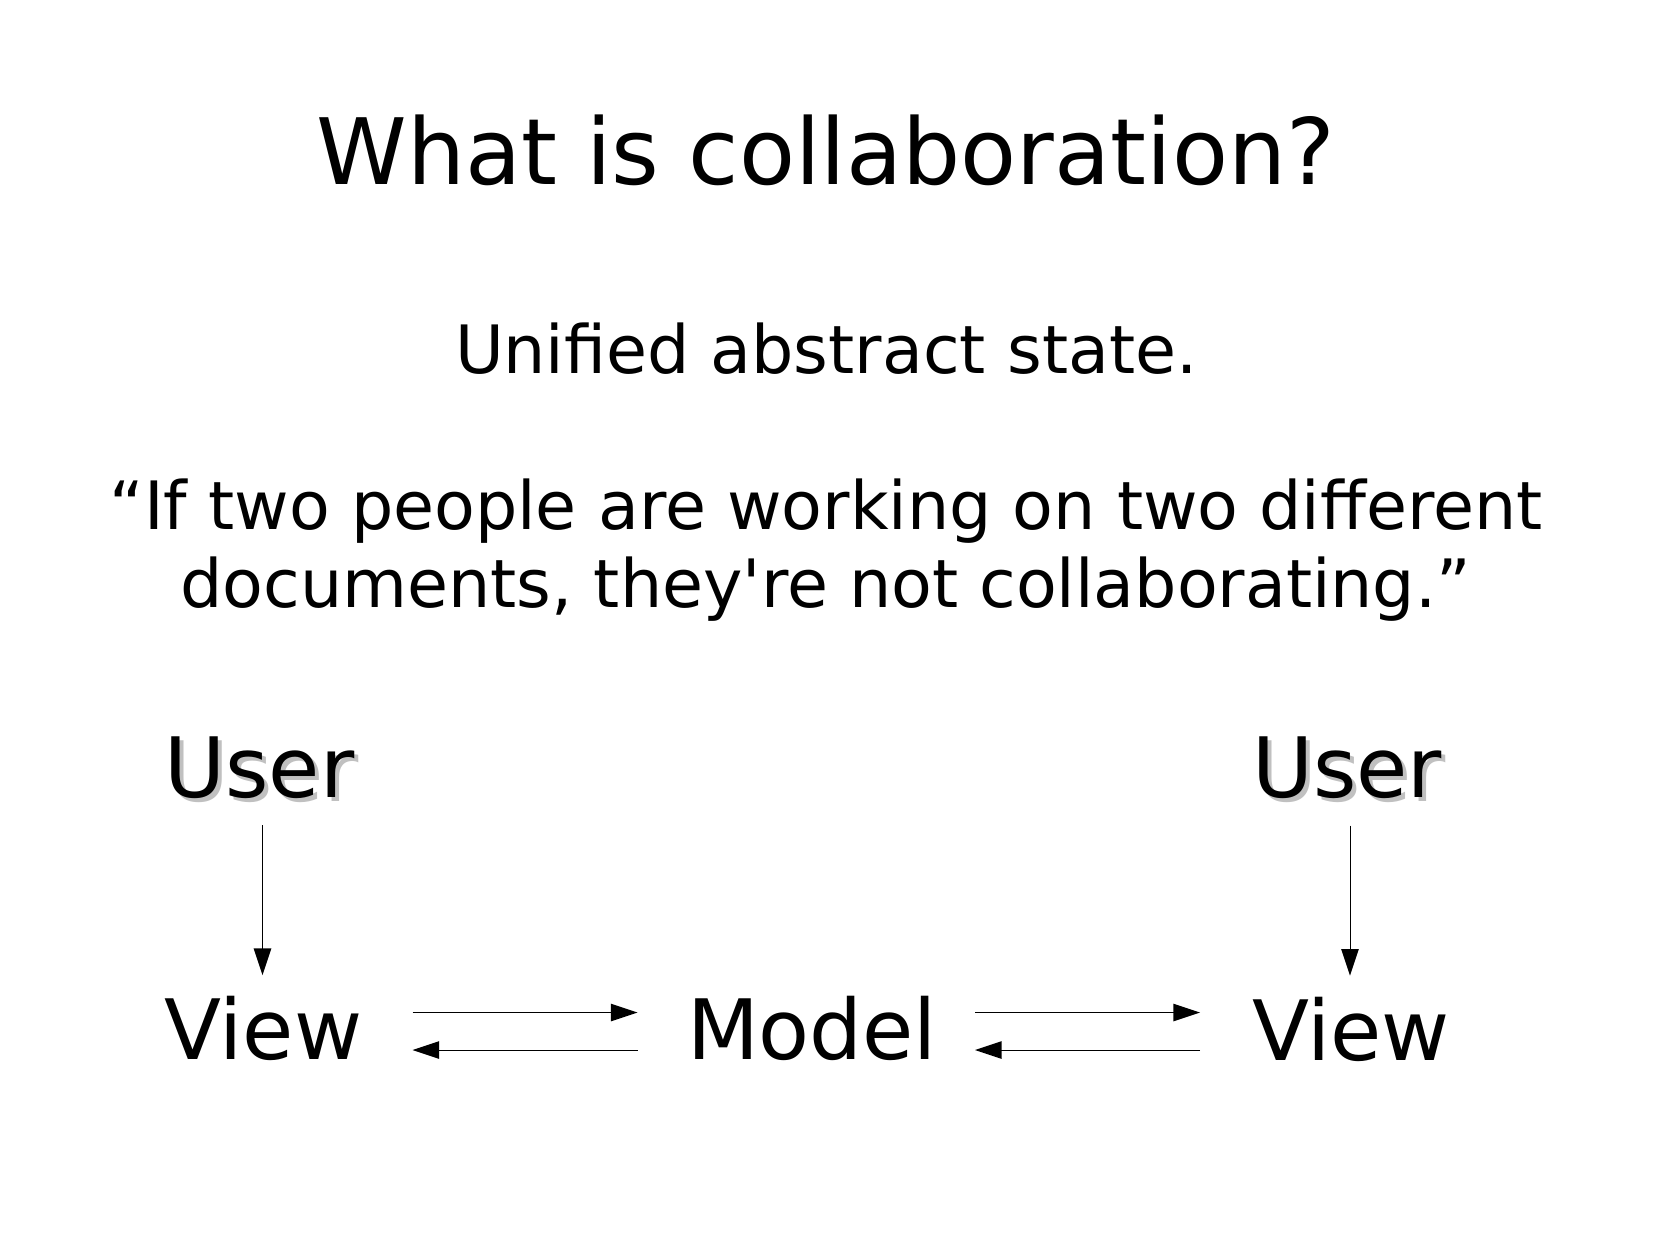

# What is collaboration?
Unified abstract state.
“If two people are working on two different documents, they're not collaborating.”
User
User
View
Model
View